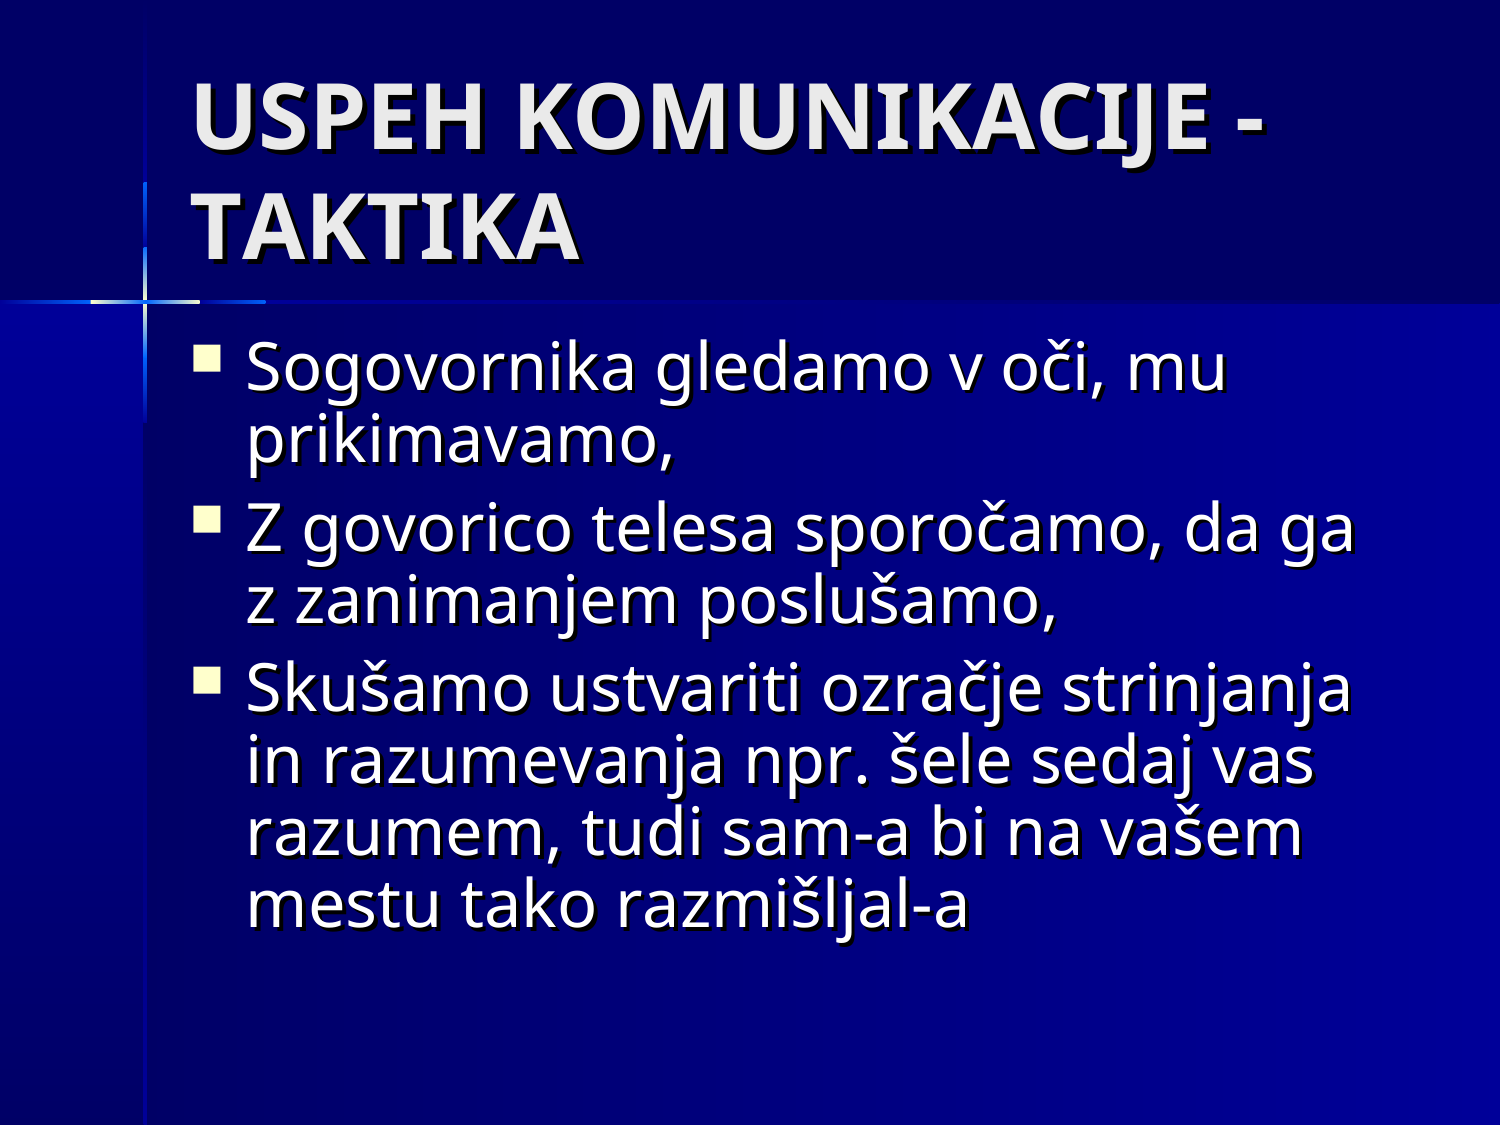

# USPEH KOMUNIKACIJE - TAKTIKA
Sogovornika gledamo v oči, mu prikimavamo,
Z govorico telesa sporočamo, da ga z zanimanjem poslušamo,
Skušamo ustvariti ozračje strinjanja in razumevanja npr. šele sedaj vas razumem, tudi sam-a bi na vašem mestu tako razmišljal-a